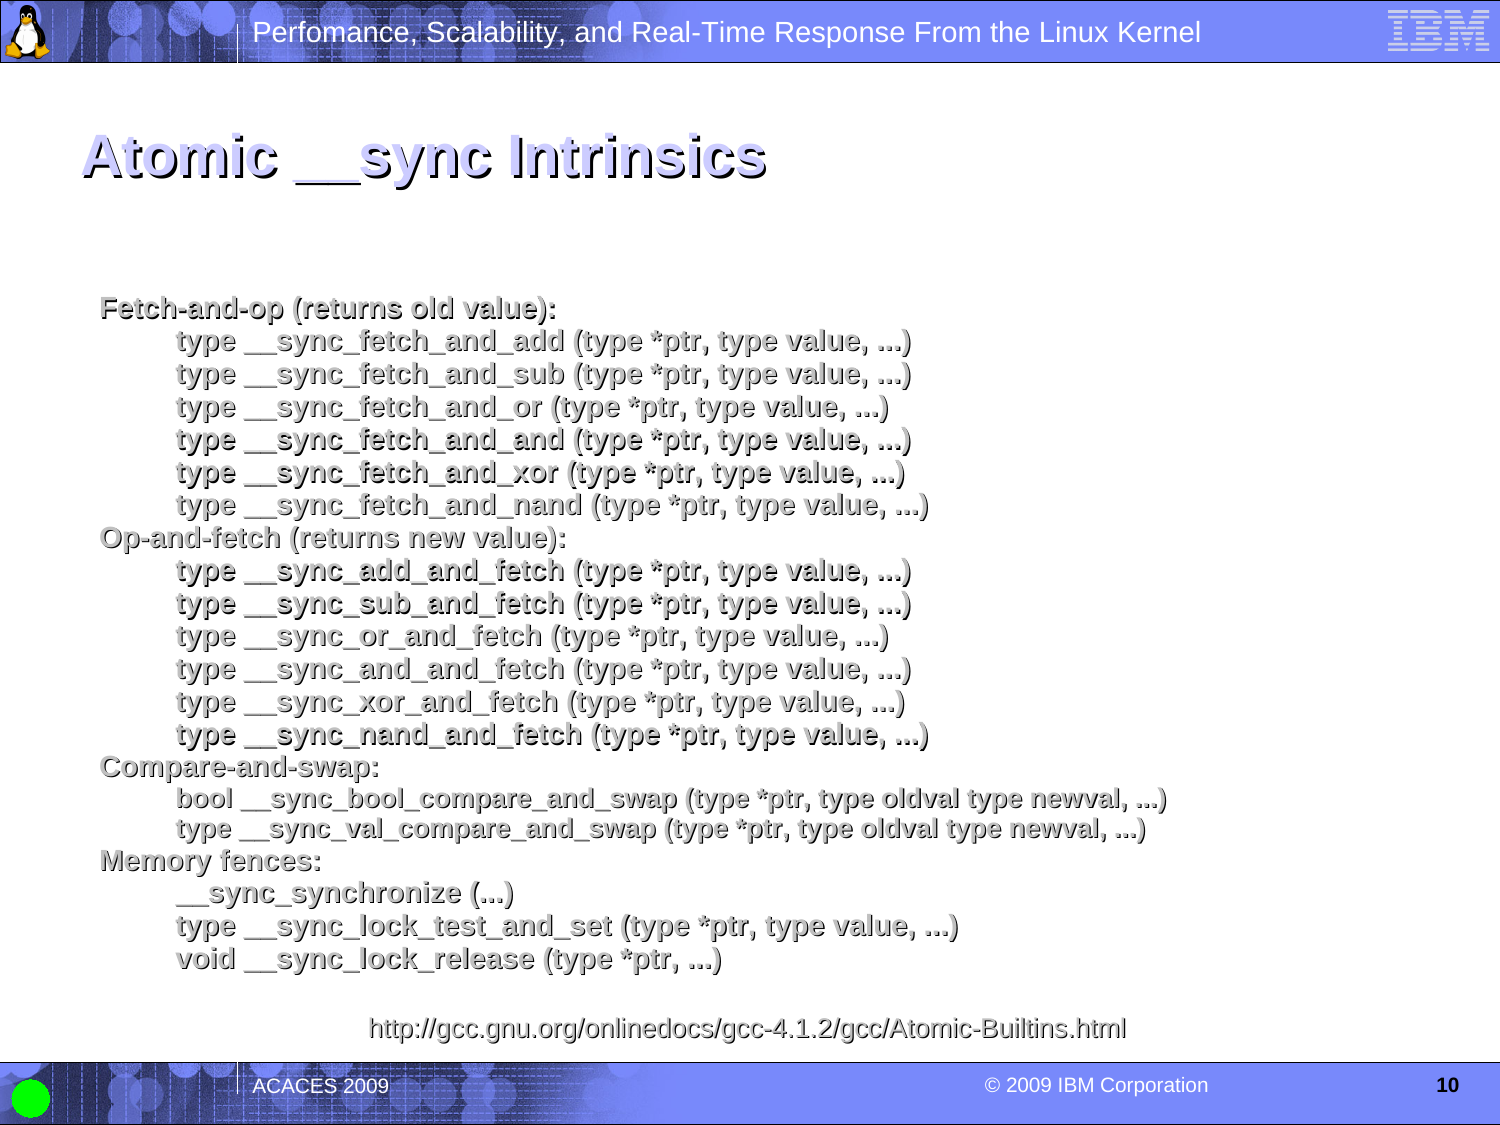

# Atomic __sync Intrinsics
Fetch-and-op (returns old value):
type __sync_fetch_and_add (type *ptr, type value, ...)
type __sync_fetch_and_sub (type *ptr, type value, ...)
type __sync_fetch_and_or (type *ptr, type value, ...)
type __sync_fetch_and_and (type *ptr, type value, ...)
type __sync_fetch_and_xor (type *ptr, type value, ...)
type __sync_fetch_and_nand (type *ptr, type value, ...)
Op-and-fetch (returns new value):
type __sync_add_and_fetch (type *ptr, type value, ...)
type __sync_sub_and_fetch (type *ptr, type value, ...)
type __sync_or_and_fetch (type *ptr, type value, ...)
type __sync_and_and_fetch (type *ptr, type value, ...)
type __sync_xor_and_fetch (type *ptr, type value, ...)
type __sync_nand_and_fetch (type *ptr, type value, ...)
Compare-and-swap:
bool __sync_bool_compare_and_swap (type *ptr, type oldval type newval, ...)
type __sync_val_compare_and_swap (type *ptr, type oldval type newval, ...)
Memory fences:
__sync_synchronize (...)
type __sync_lock_test_and_set (type *ptr, type value, ...)
void __sync_lock_release (type *ptr, ...)
http://gcc.gnu.org/onlinedocs/gcc-4.1.2/gcc/Atomic-Builtins.html
10